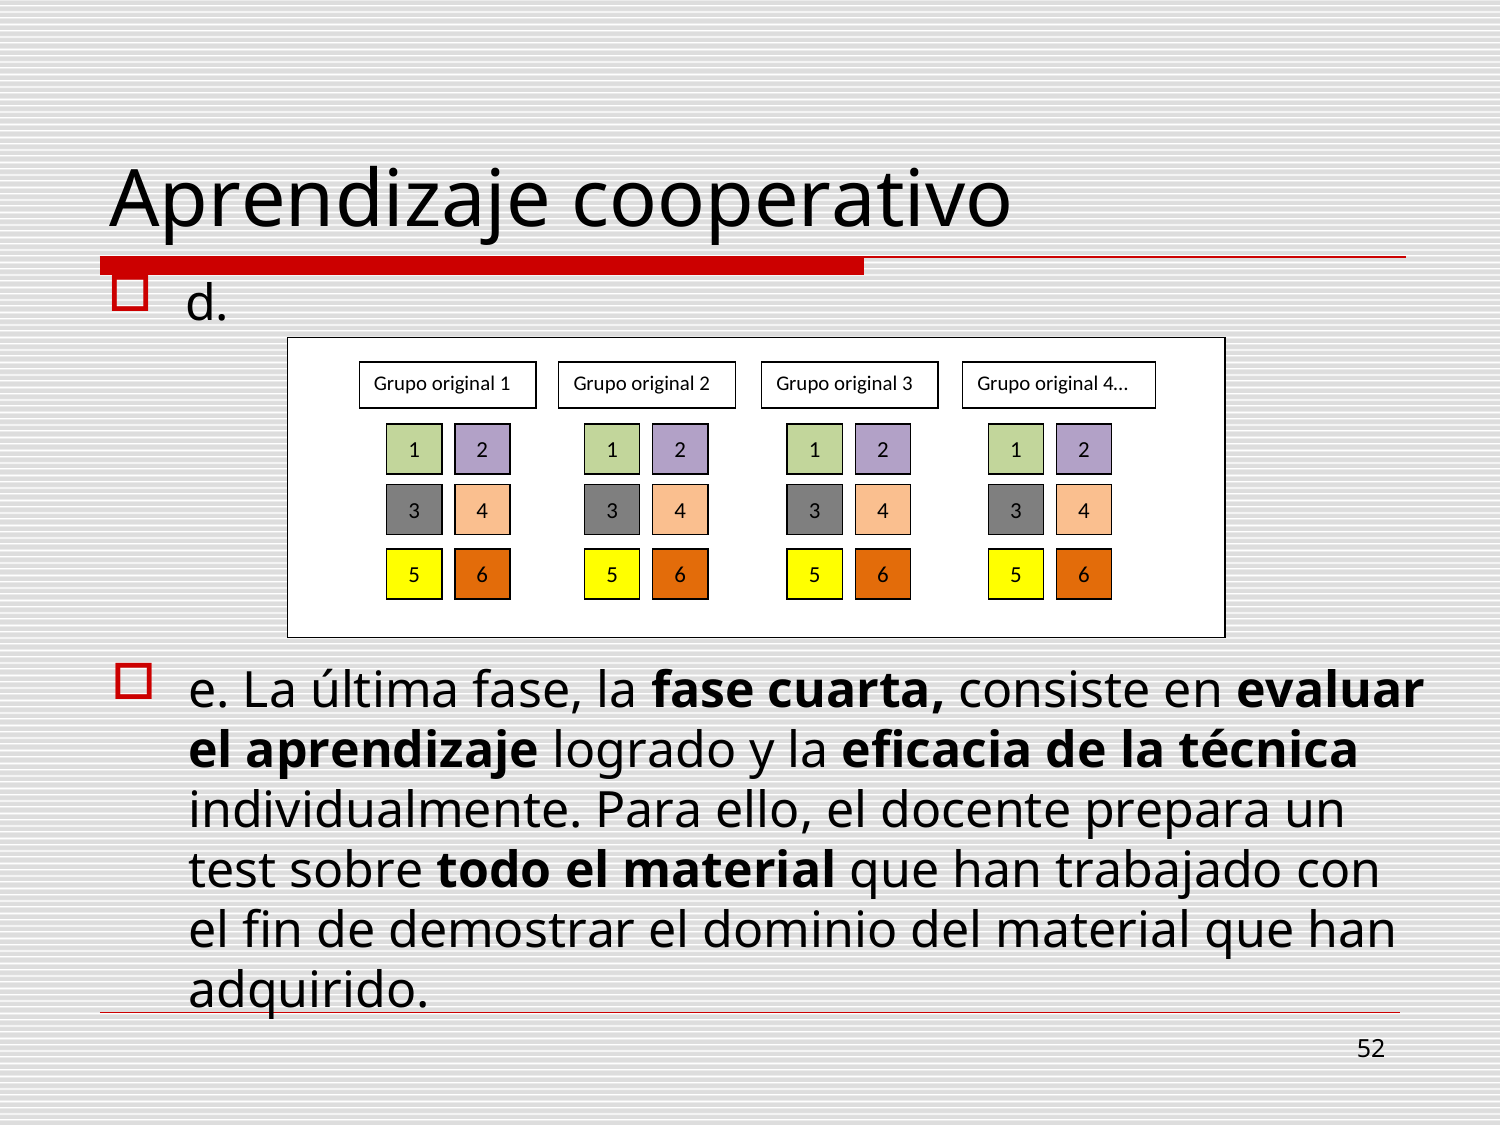

# Aprendizaje cooperativo
d.
Grupo original 1
Grupo original 2
Grupo original 3
Grupo original 4…
1
2
1
2
1
2
1
2
3
4
3
4
3
4
3
4
5
6
5
6
5
6
5
6
e. La última fase, la fase cuarta, consiste en evaluar el aprendizaje logrado y la eficacia de la técnica individualmente. Para ello, el docente prepara un test sobre todo el material que han trabajado con el fin de demostrar el dominio del material que han adquirido.